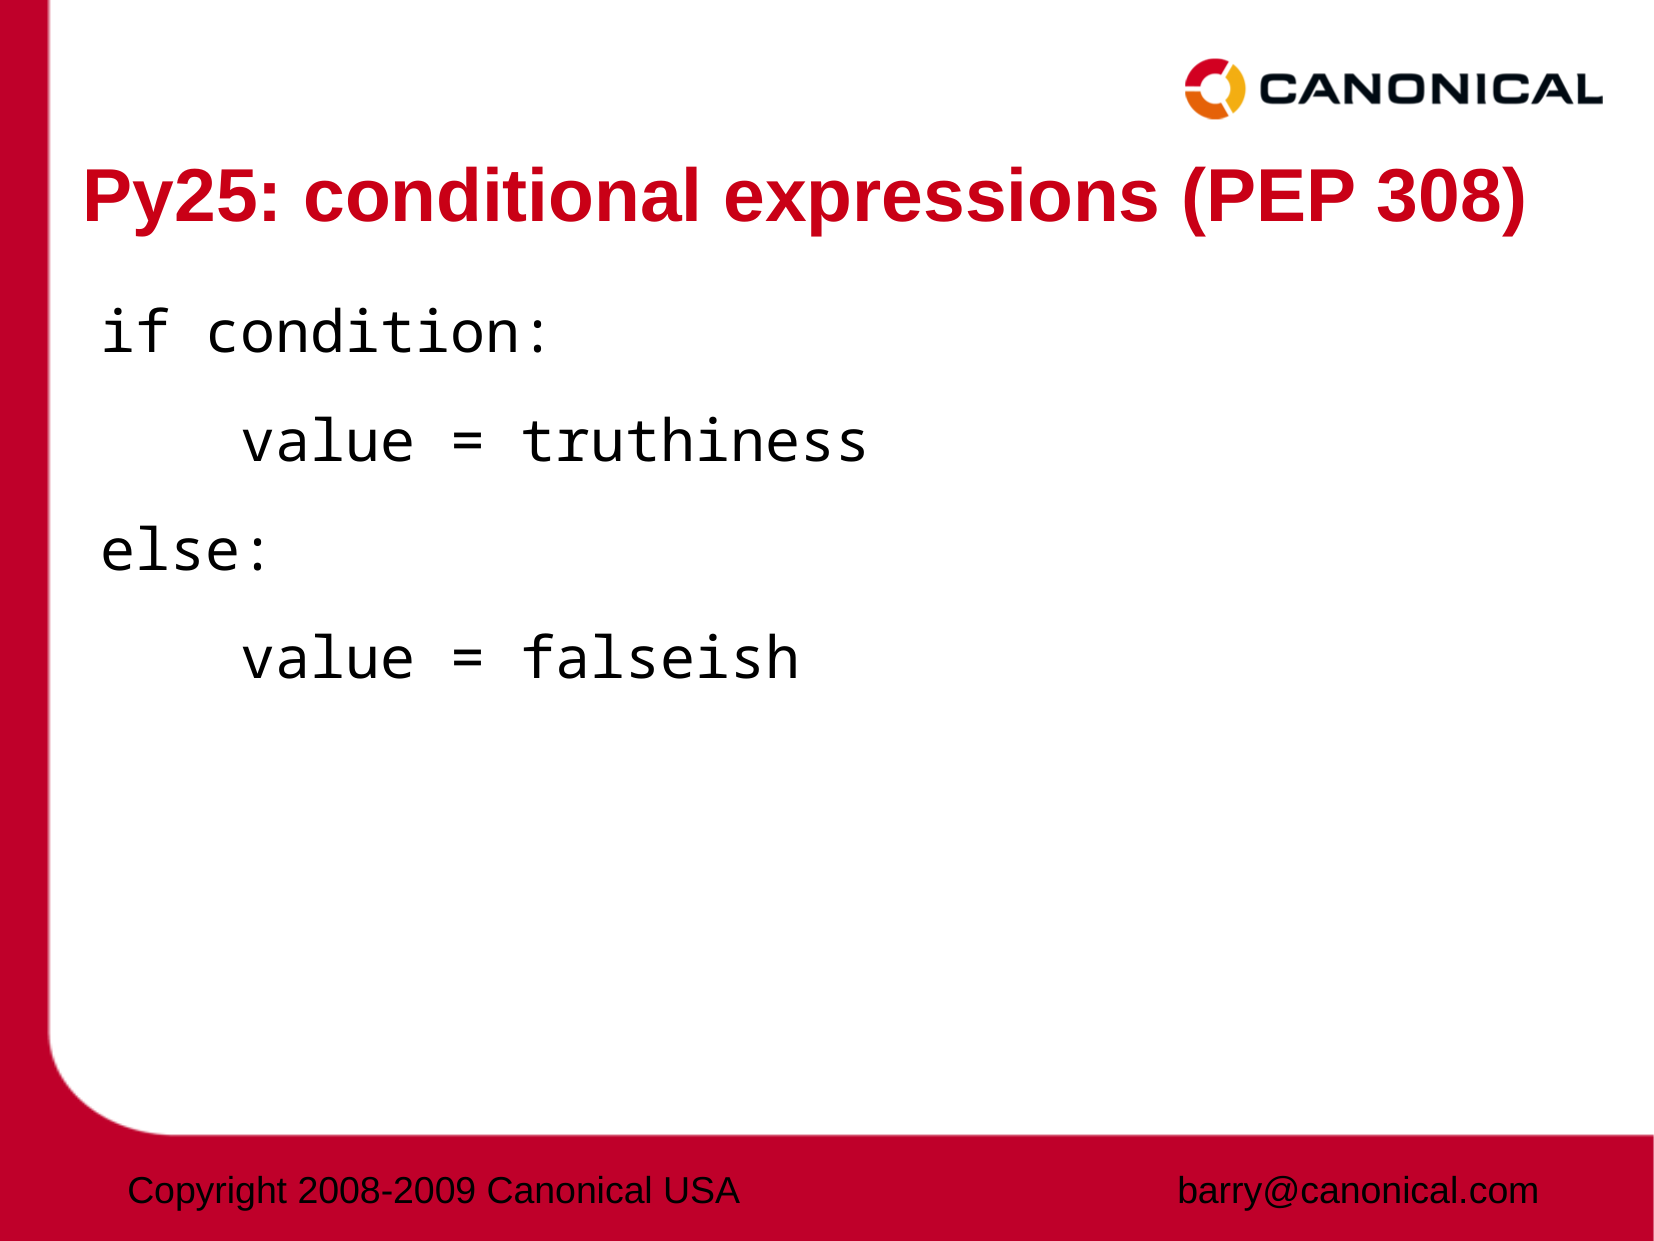

# Py25: conditional expressions (PEP 308)
if condition:
 value = truthiness
else:
 value = falseish